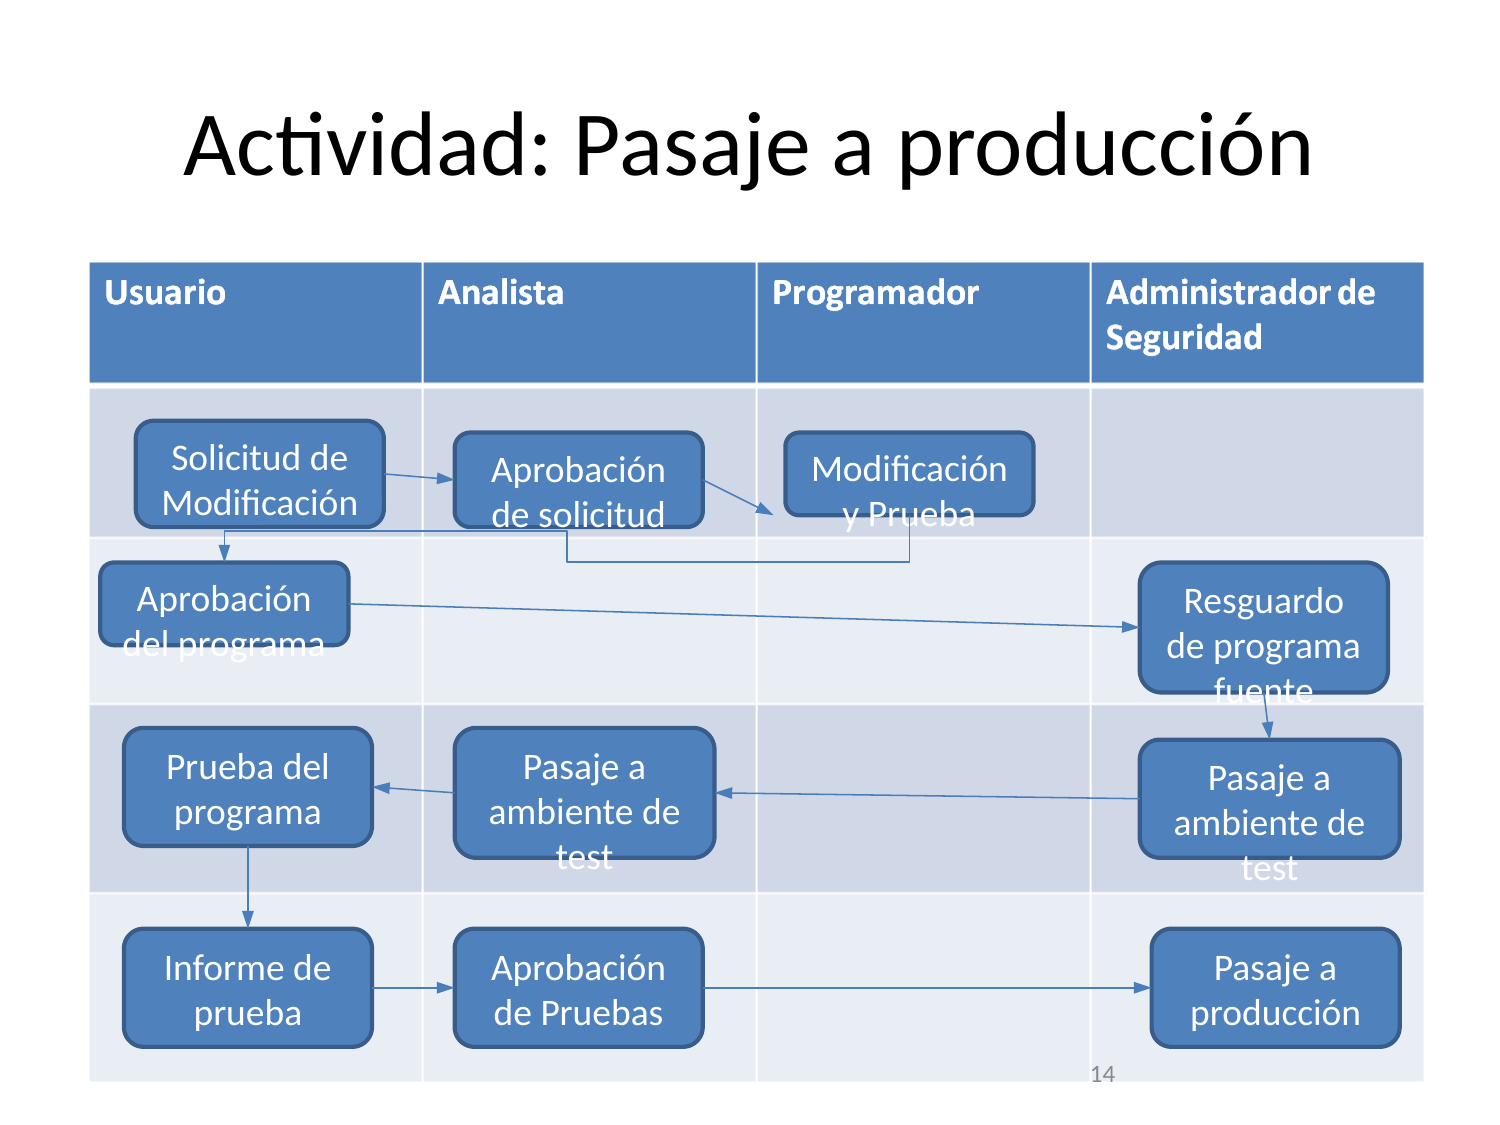

# Actividad: Pasaje a producción
Solicitud de Modificación
Aprobación de solicitud
Modificación y Prueba
Aprobación del programa
Resguardo de programa
fuente
Prueba del programa
Pasaje a ambiente de test
Pasaje a ambiente de test
Informe de prueba
Aprobación de Pruebas
Pasaje a producción